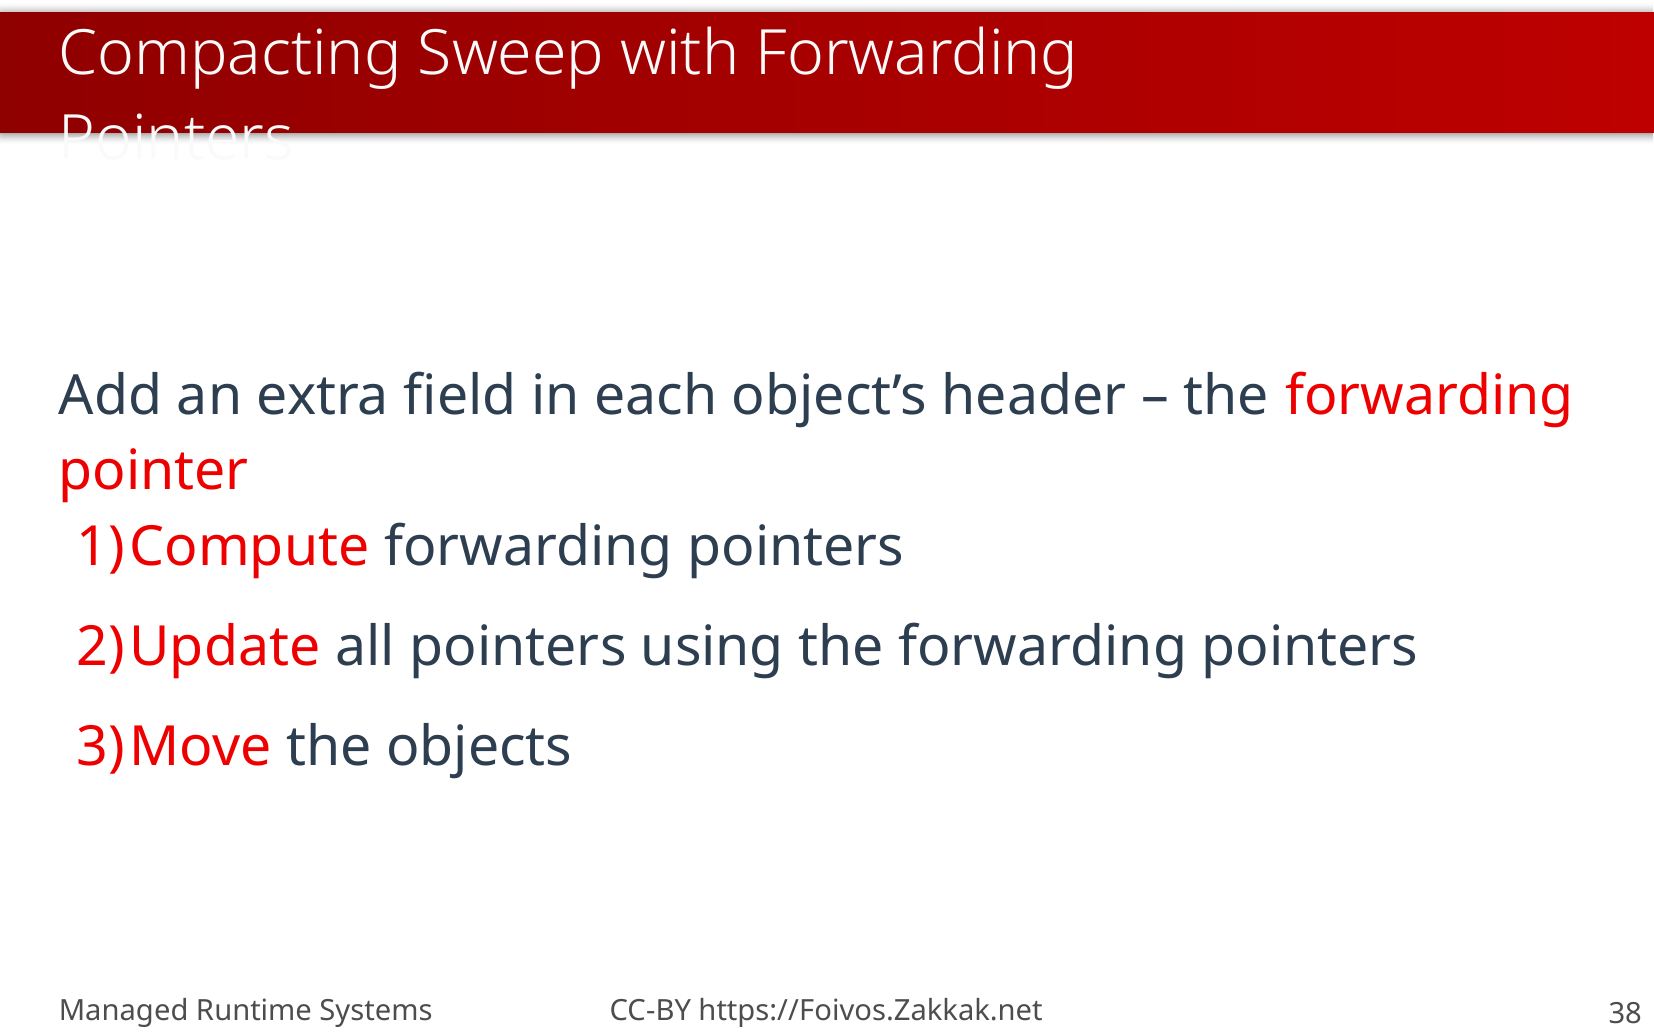

# Compacting Sweep with Forwarding Pointers
Add an extra field in each object’s header – the forwarding pointer
Compute forwarding pointers
Update all pointers using the forwarding pointers
Move the objects
Managed Runtime Systems
CC-BY https://Foivos.Zakkak.net
38